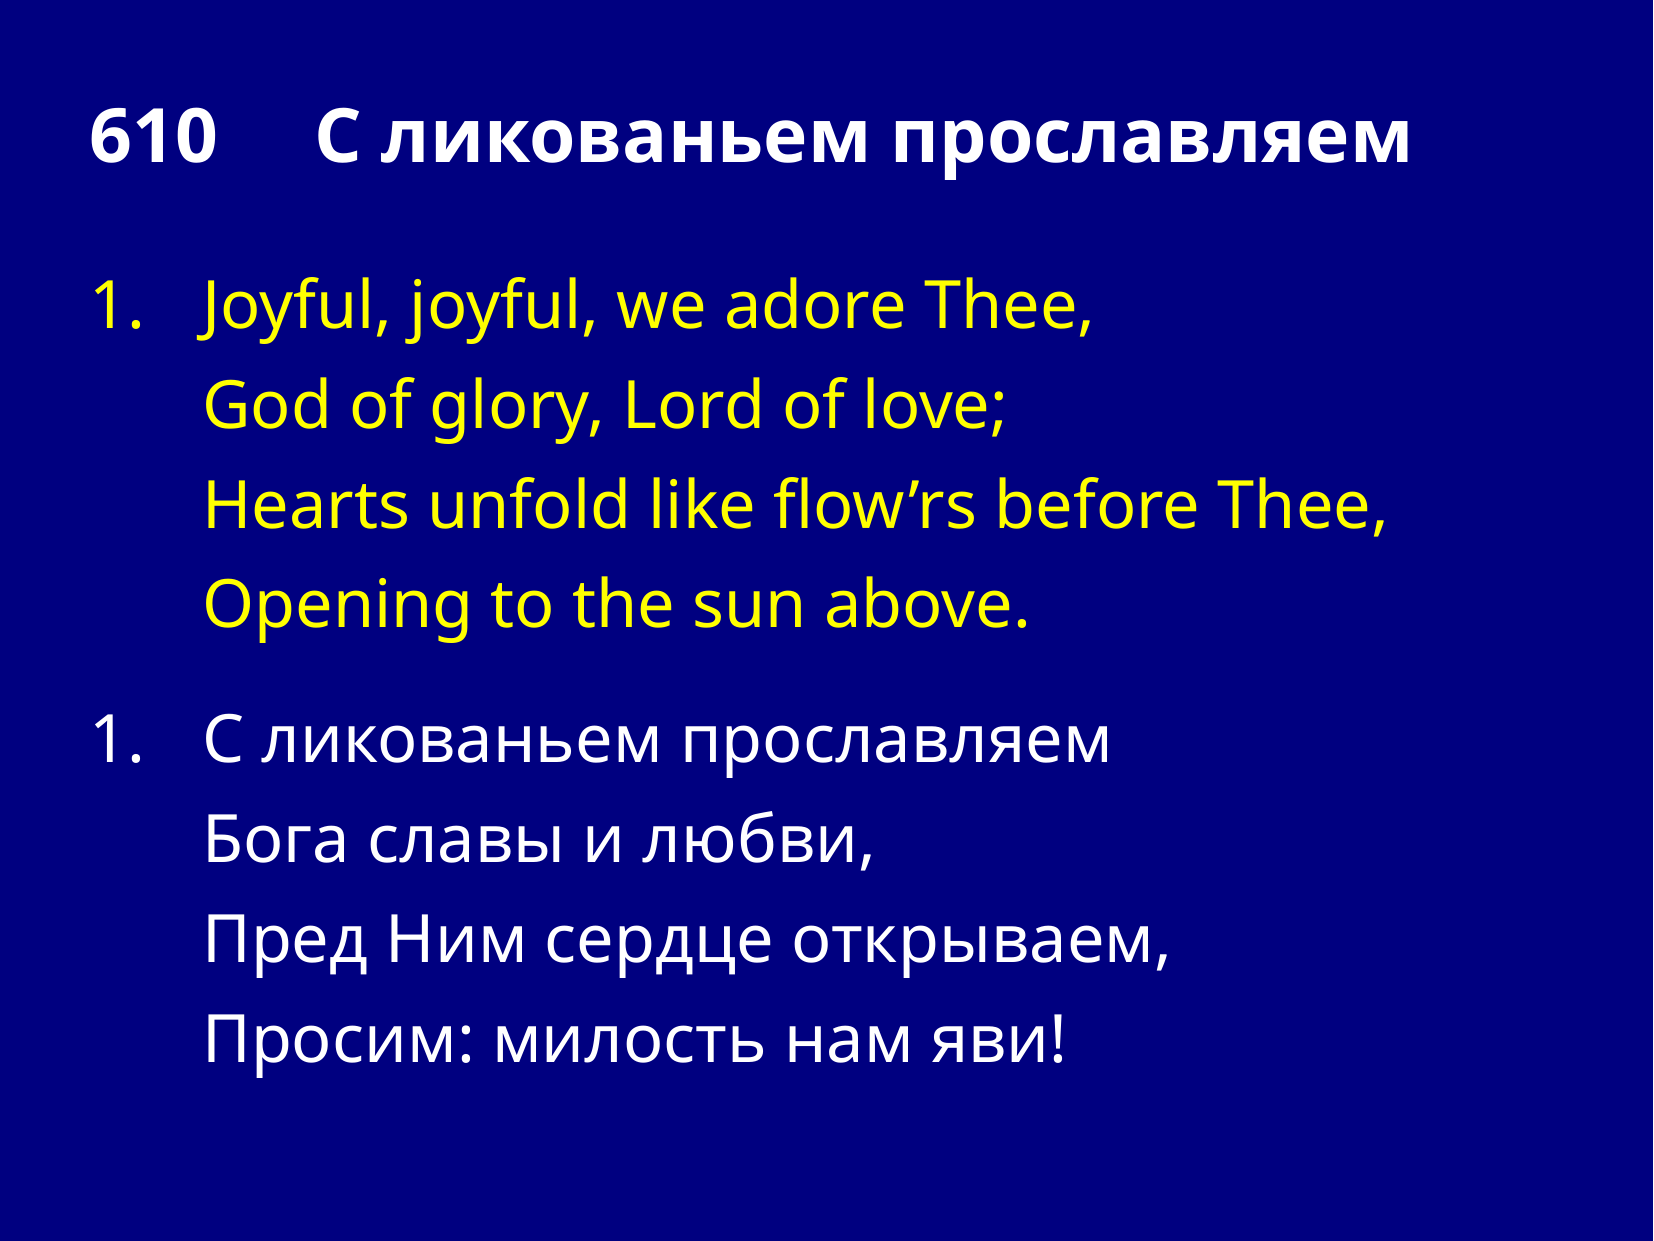

610	С ликованьем прославляем
1.	Joyful, joyful, we adore Thee,
	God of glory, Lord of love;
	Hearts unfold like flow’rs before Thee,
	Opening to the sun above.
1.	С ликованьем прославляем
	Бога славы и любви,
	Пред Ним сердце открываем,
	Просим: милость нам яви!